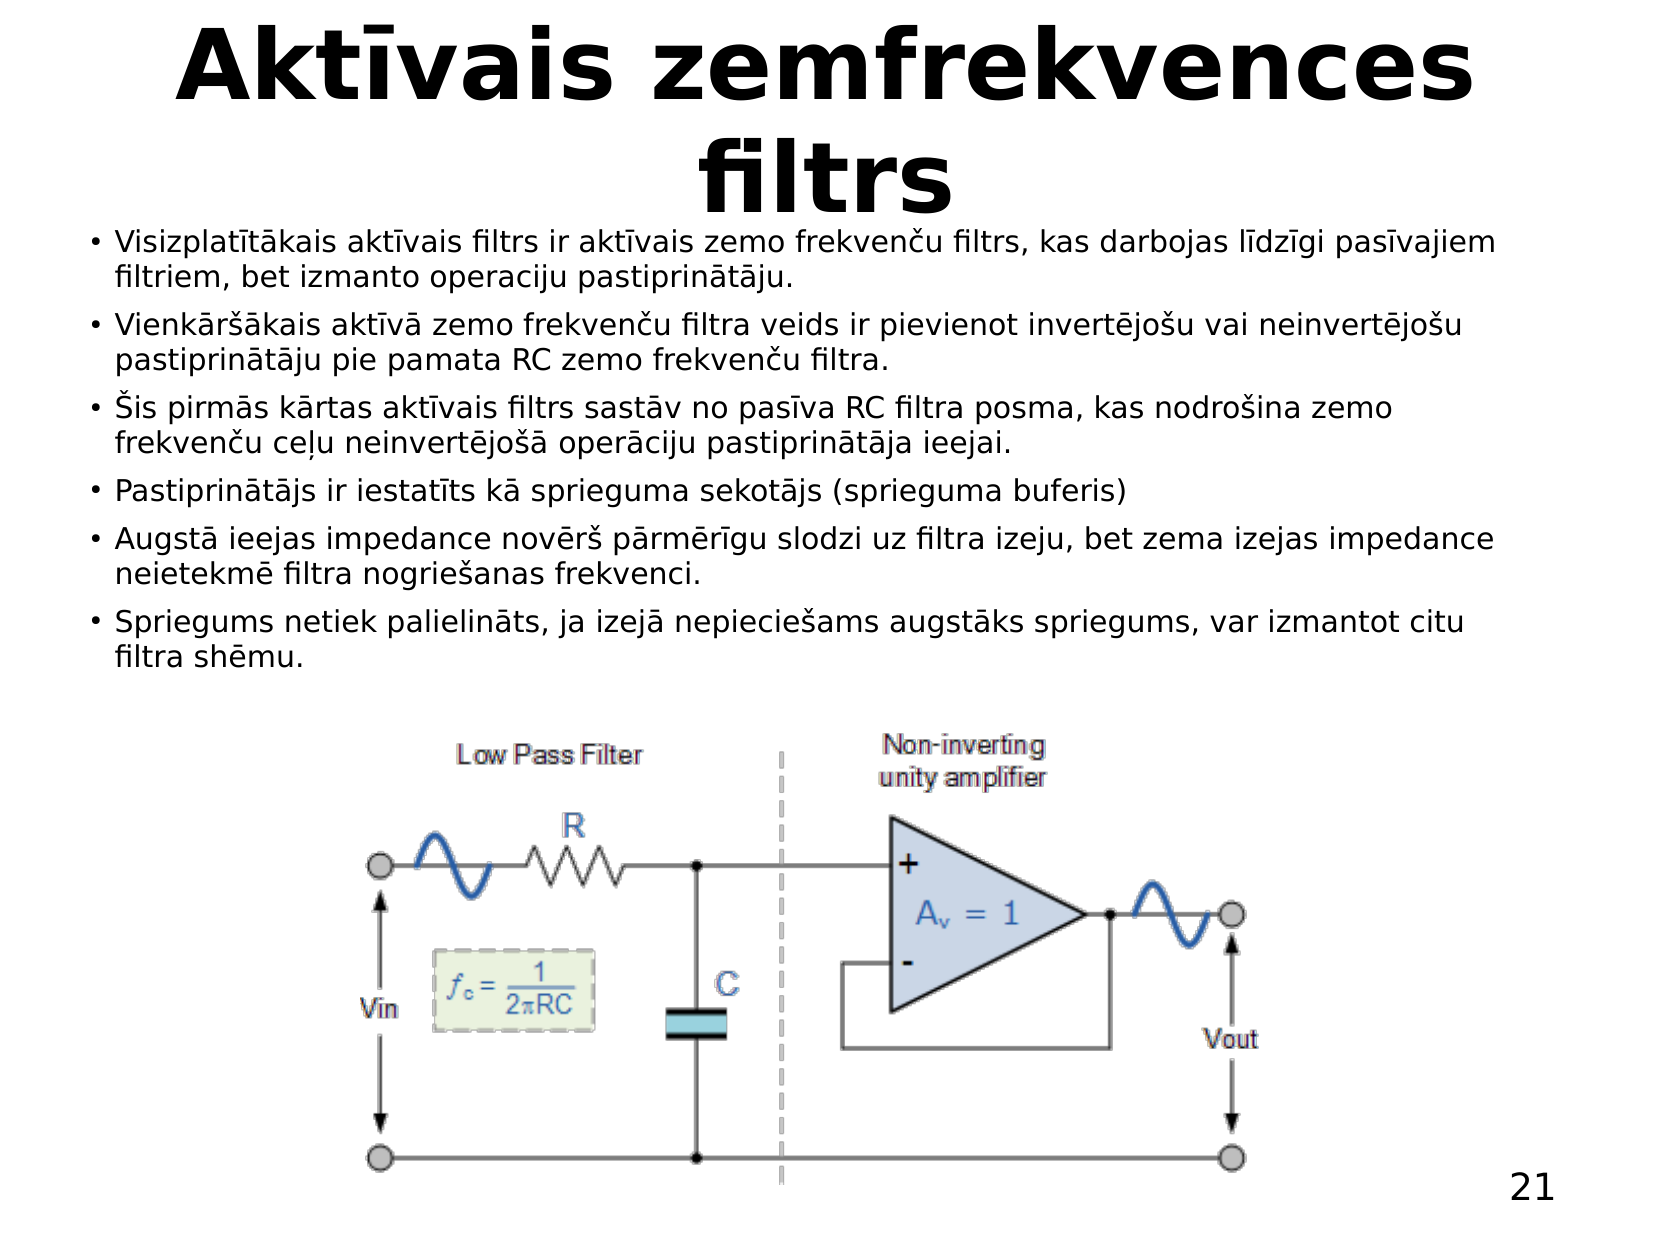

# Aktīvais zemfrekvences filtrs
Visizplatītākais aktīvais filtrs ir aktīvais zemo frekvenču filtrs, kas darbojas līdzīgi pasīvajiem filtriem, bet izmanto operaciju pastiprinātāju.
Vienkāršākais aktīvā zemo frekvenču filtra veids ir pievienot invertējošu vai neinvertējošu pastiprinātāju pie pamata RC zemo frekvenču filtra.
Šis pirmās kārtas aktīvais filtrs sastāv no pasīva RC filtra posma, kas nodrošina zemo frekvenču ceļu neinvertējošā operāciju pastiprinātāja ieejai.
Pastiprinātājs ir iestatīts kā sprieguma sekotājs (sprieguma buferis)
Augstā ieejas impedance novērš pārmērīgu slodzi uz filtra izeju, bet zema izejas impedance neietekmē filtra nogriešanas frekvenci.
Spriegums netiek palielināts, ja izejā nepieciešams augstāks spriegums, var izmantot citu filtra shēmu.